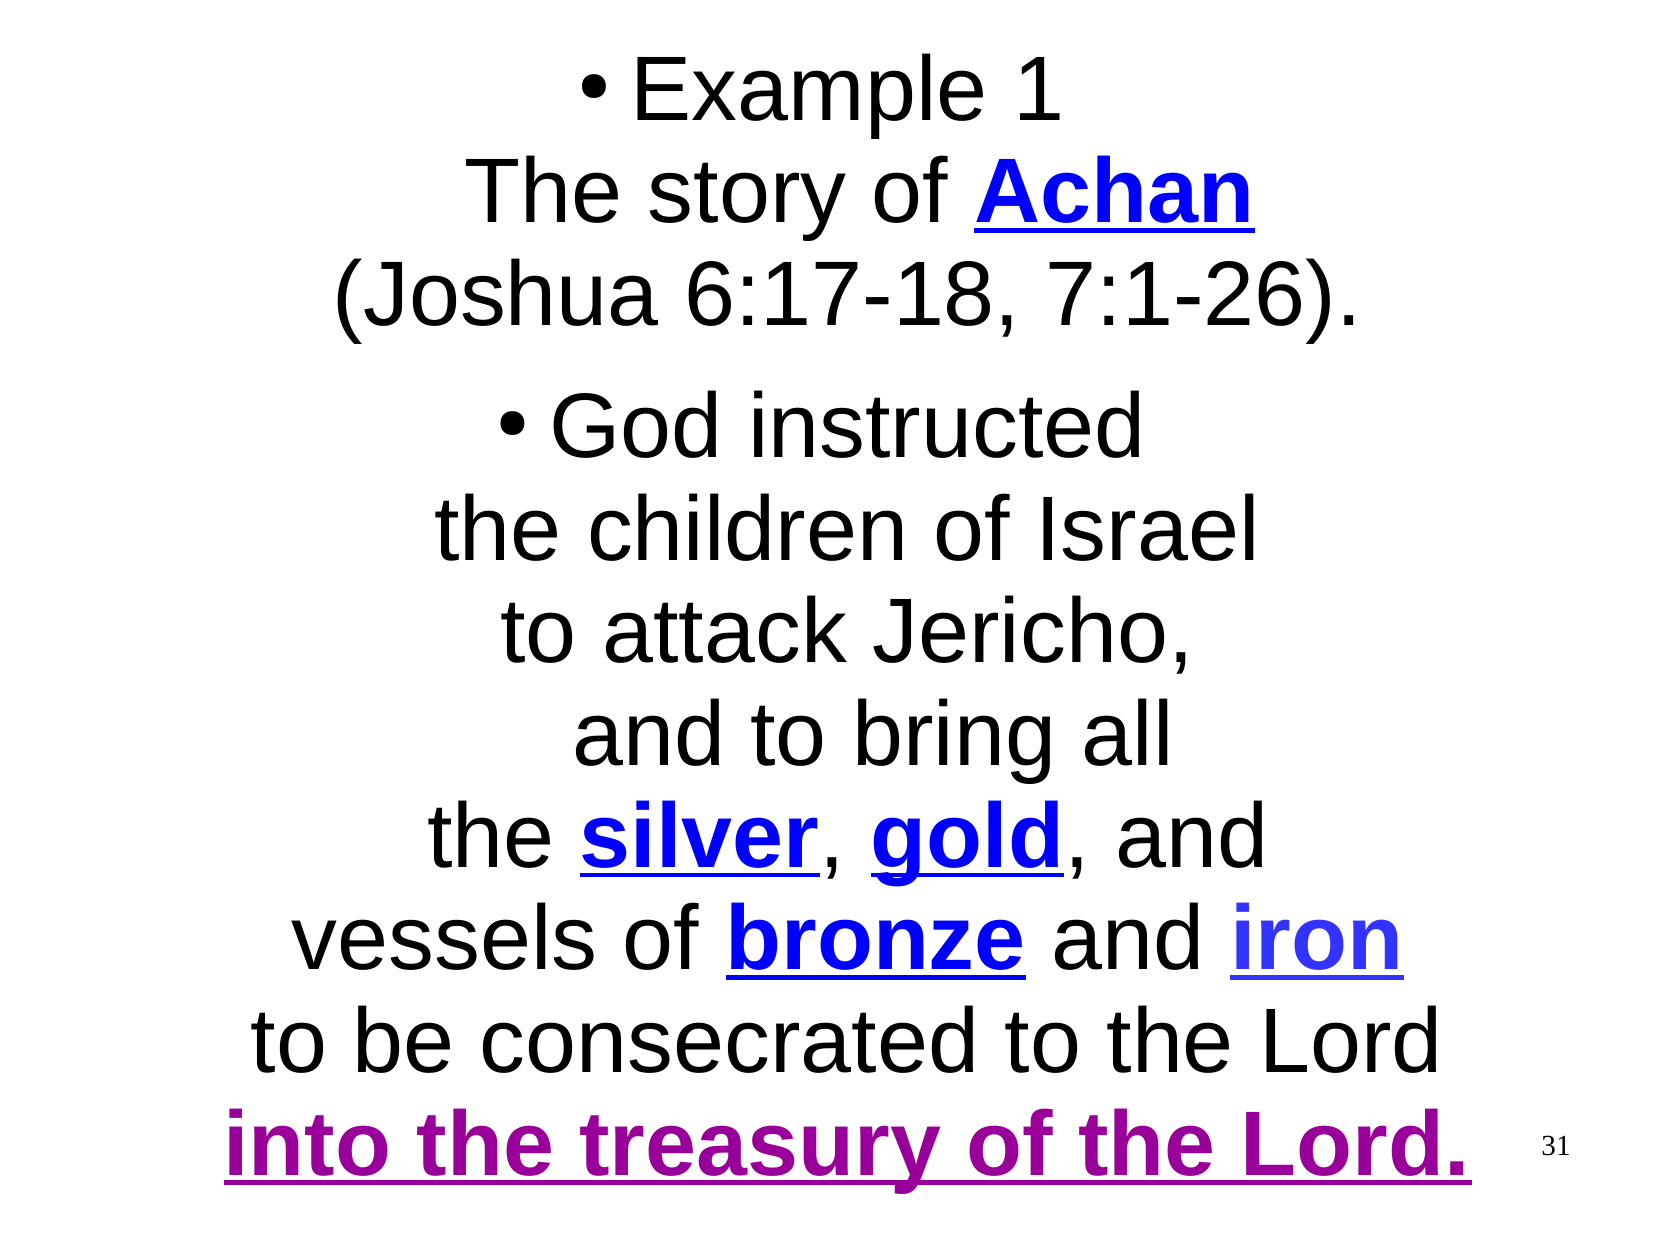

# Example 1 The story of Achan (Joshua 6:17-18, 7:1-26).
God instructed
the children of Israel
to attack Jericho,
 and to bring all
the silver, gold, and
vessels of bronze and iron
to be consecrated to the Lord
into the treasury of the Lord.
31